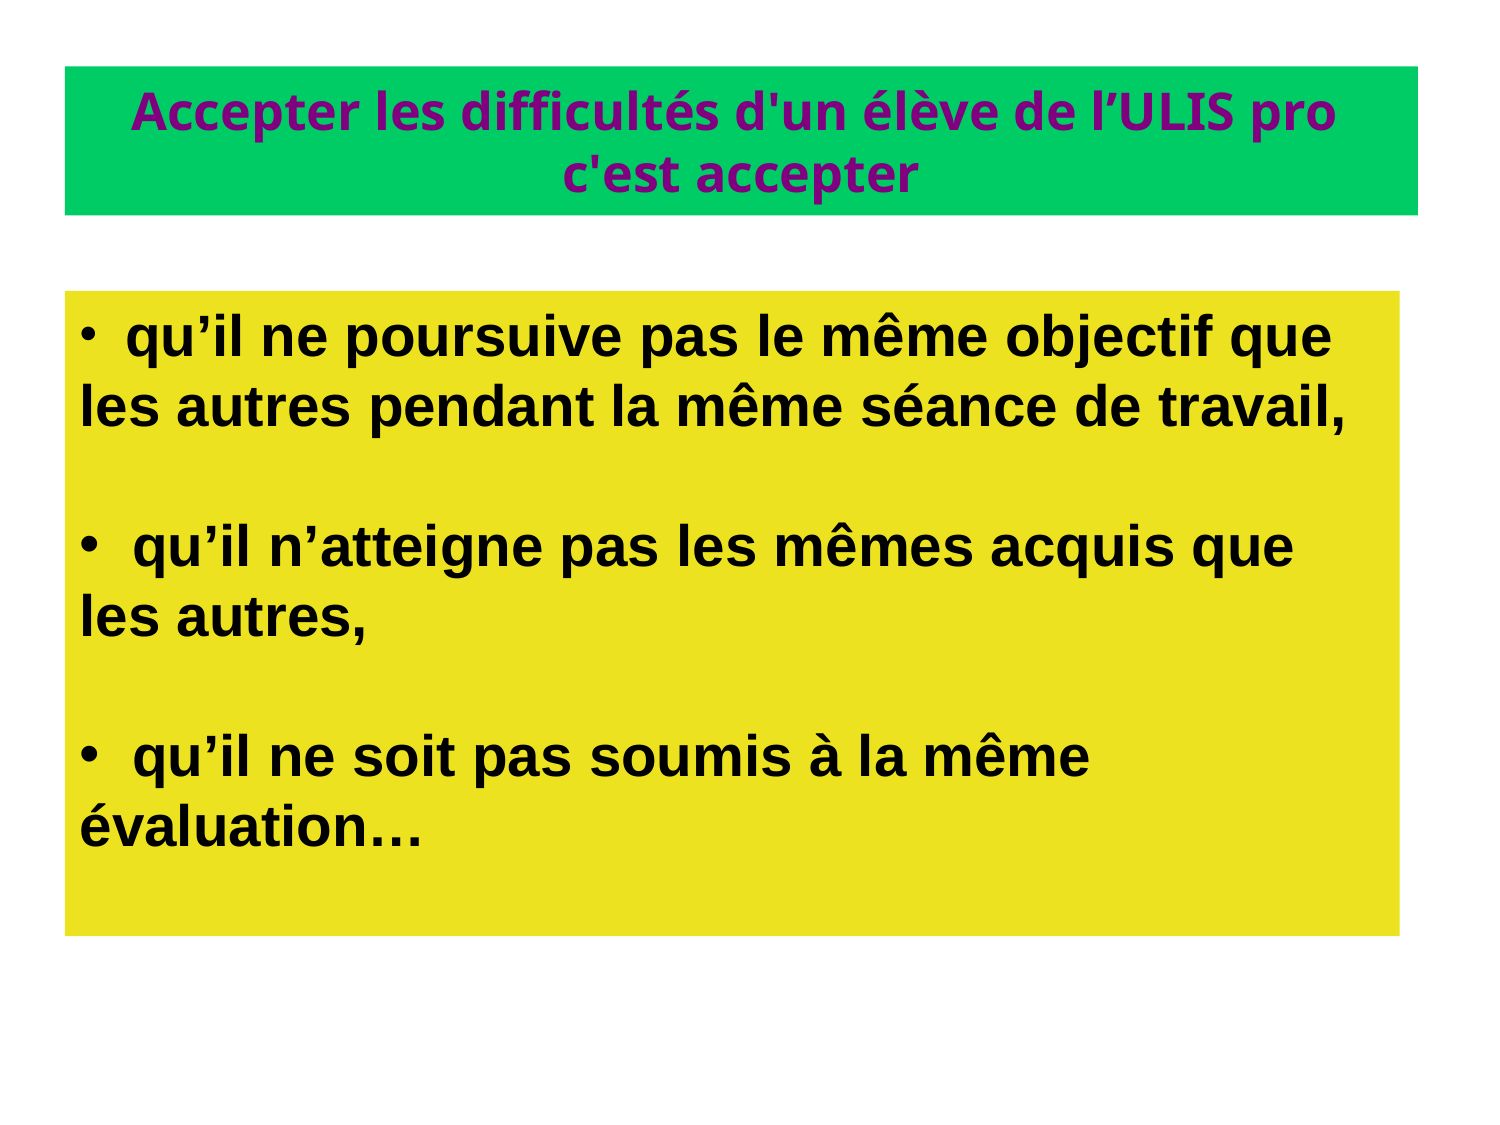

# Accepter les difficultés d'un élève de l’ULIS pro c'est accepter
 qu’il ne poursuive pas le même objectif que les autres pendant la même séance de travail,
 qu’il n’atteigne pas les mêmes acquis que les autres,
 qu’il ne soit pas soumis à la même évaluation…